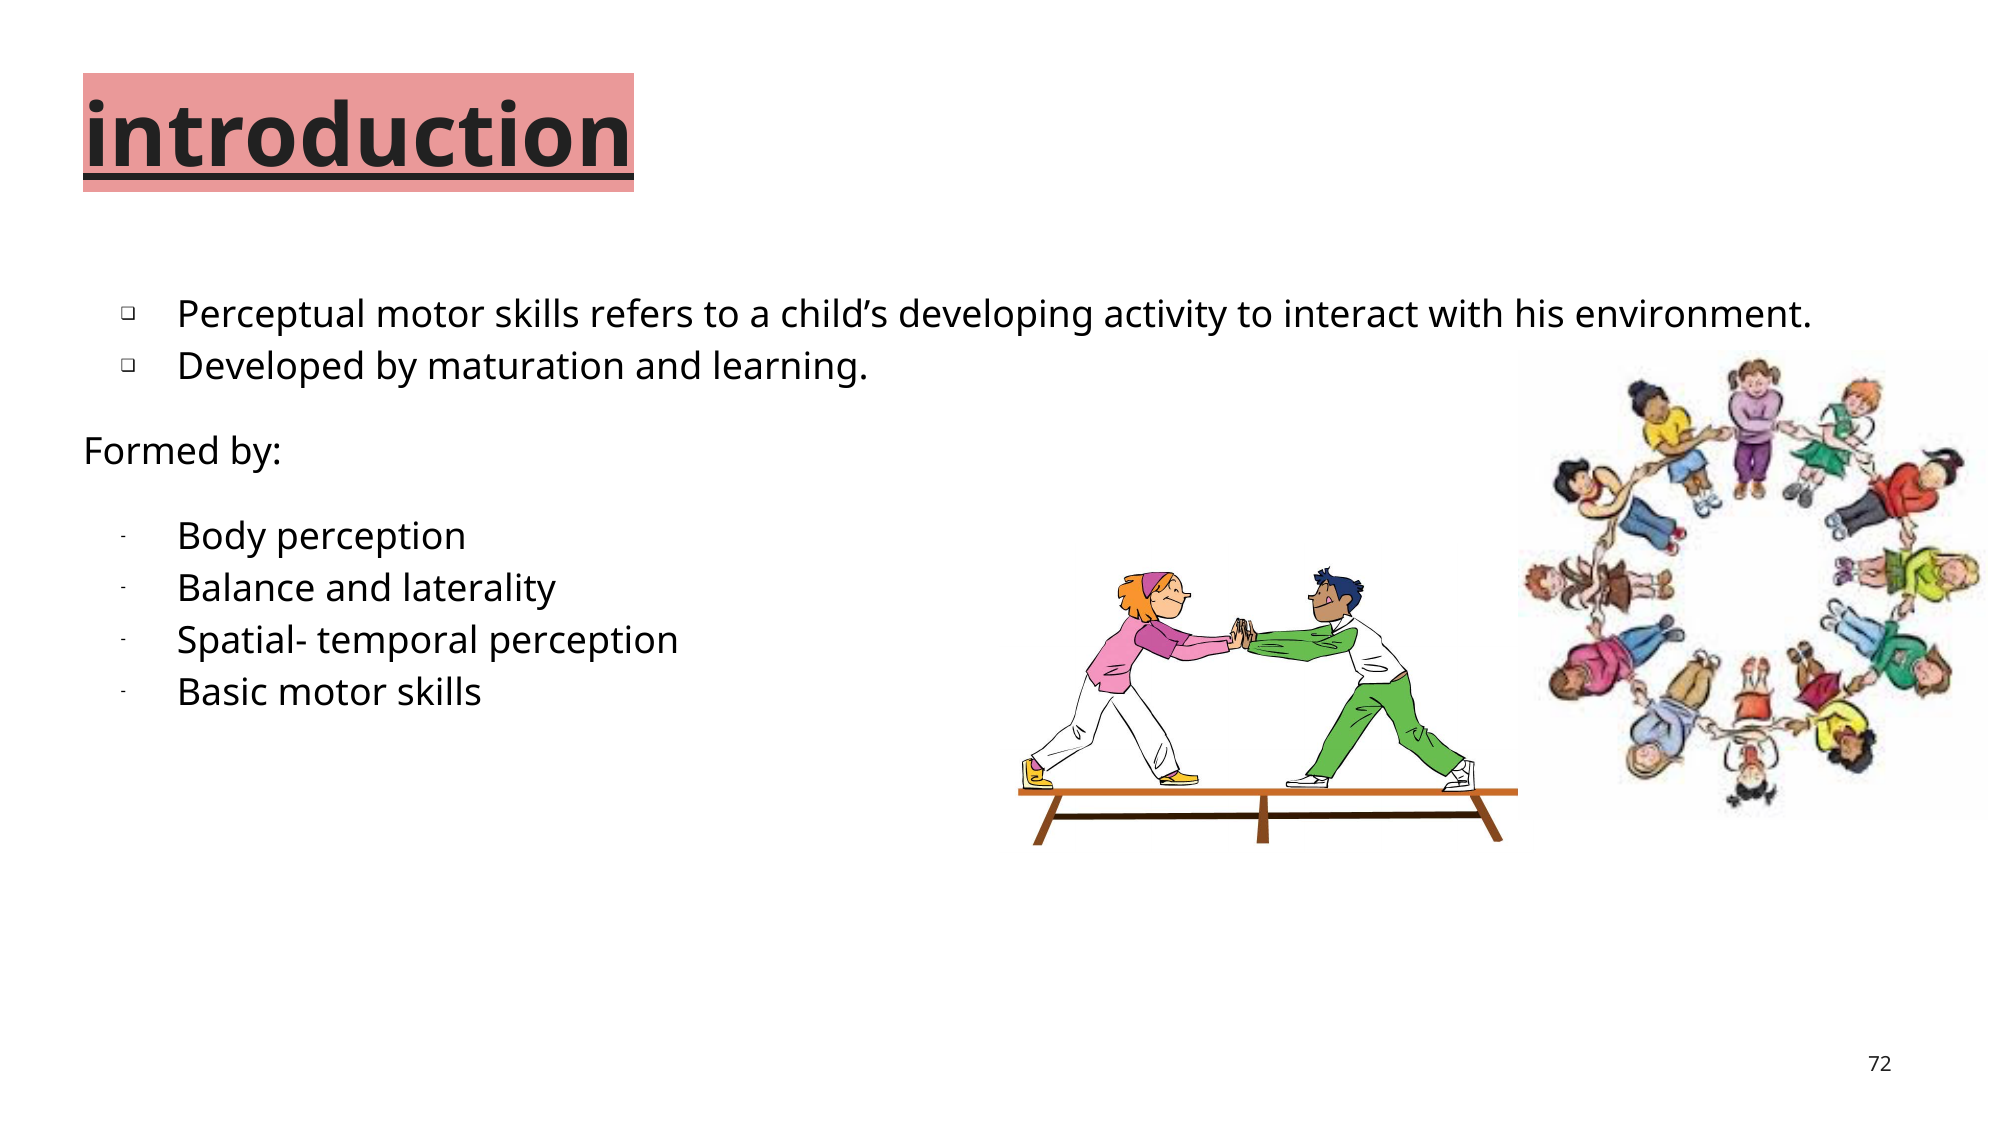

# introduction
Perceptual motor skills refers to a child’s developing activity to interact with his environment.
Developed by maturation and learning.
Formed by:
Body perception
Balance and laterality
Spatial- temporal perception
Basic motor skills